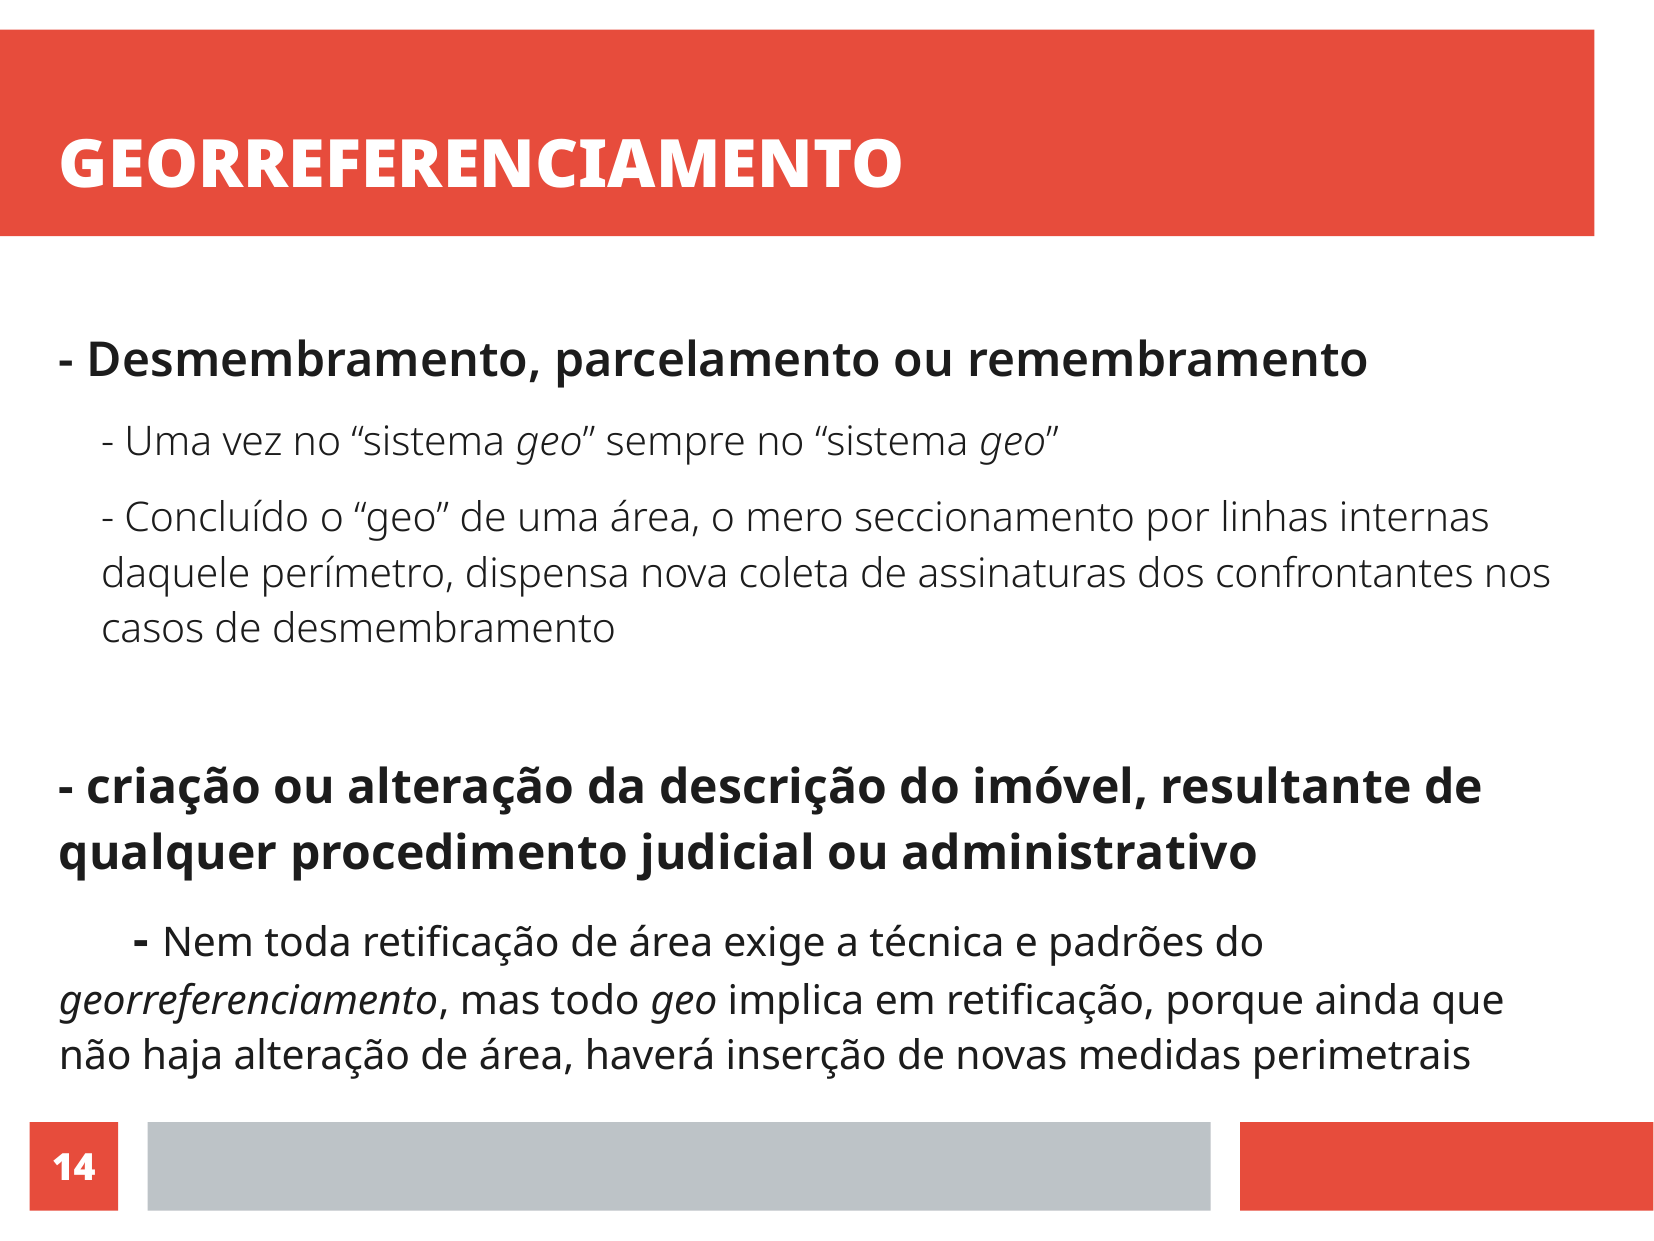

# GEORREFERENCIAMENTO
- Desmembramento, parcelamento ou remembramento
- Uma vez no “sistema geo” sempre no “sistema geo”
- Concluído o “geo” de uma área, o mero seccionamento por linhas internas daquele perímetro, dispensa nova coleta de assinaturas dos confrontantes nos casos de desmembramento
- criação ou alteração da descrição do imóvel, resultante de qualquer procedimento judicial ou administrativo
 - Nem toda retificação de área exige a técnica e padrões do georreferenciamento, mas todo geo implica em retificação, porque ainda que não haja alteração de área, haverá inserção de novas medidas perimetrais
14